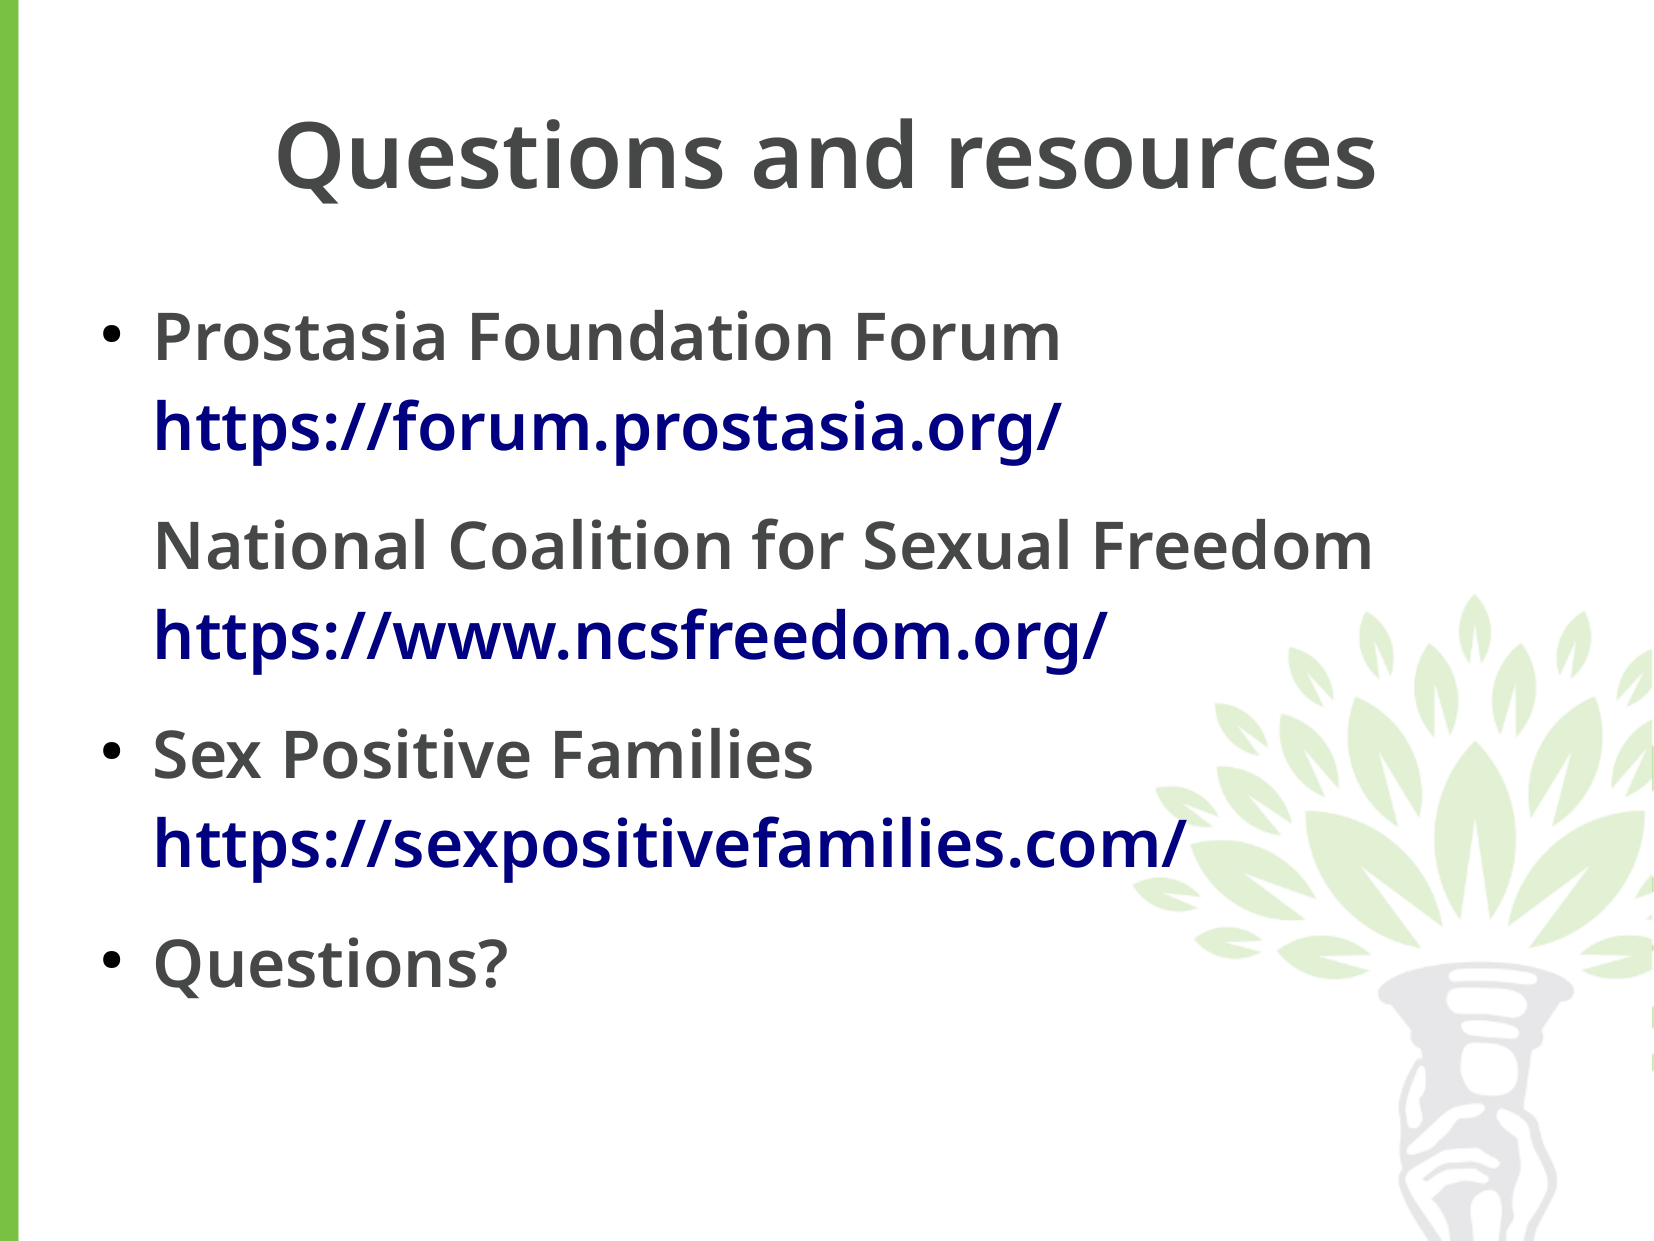

# Questions and resources
Prostasia Foundation Forum
https://forum.prostasia.org/
National Coalition for Sexual Freedom
https://www.ncsfreedom.org/
Sex Positive Families
https://sexpositivefamilies.com/
Questions?